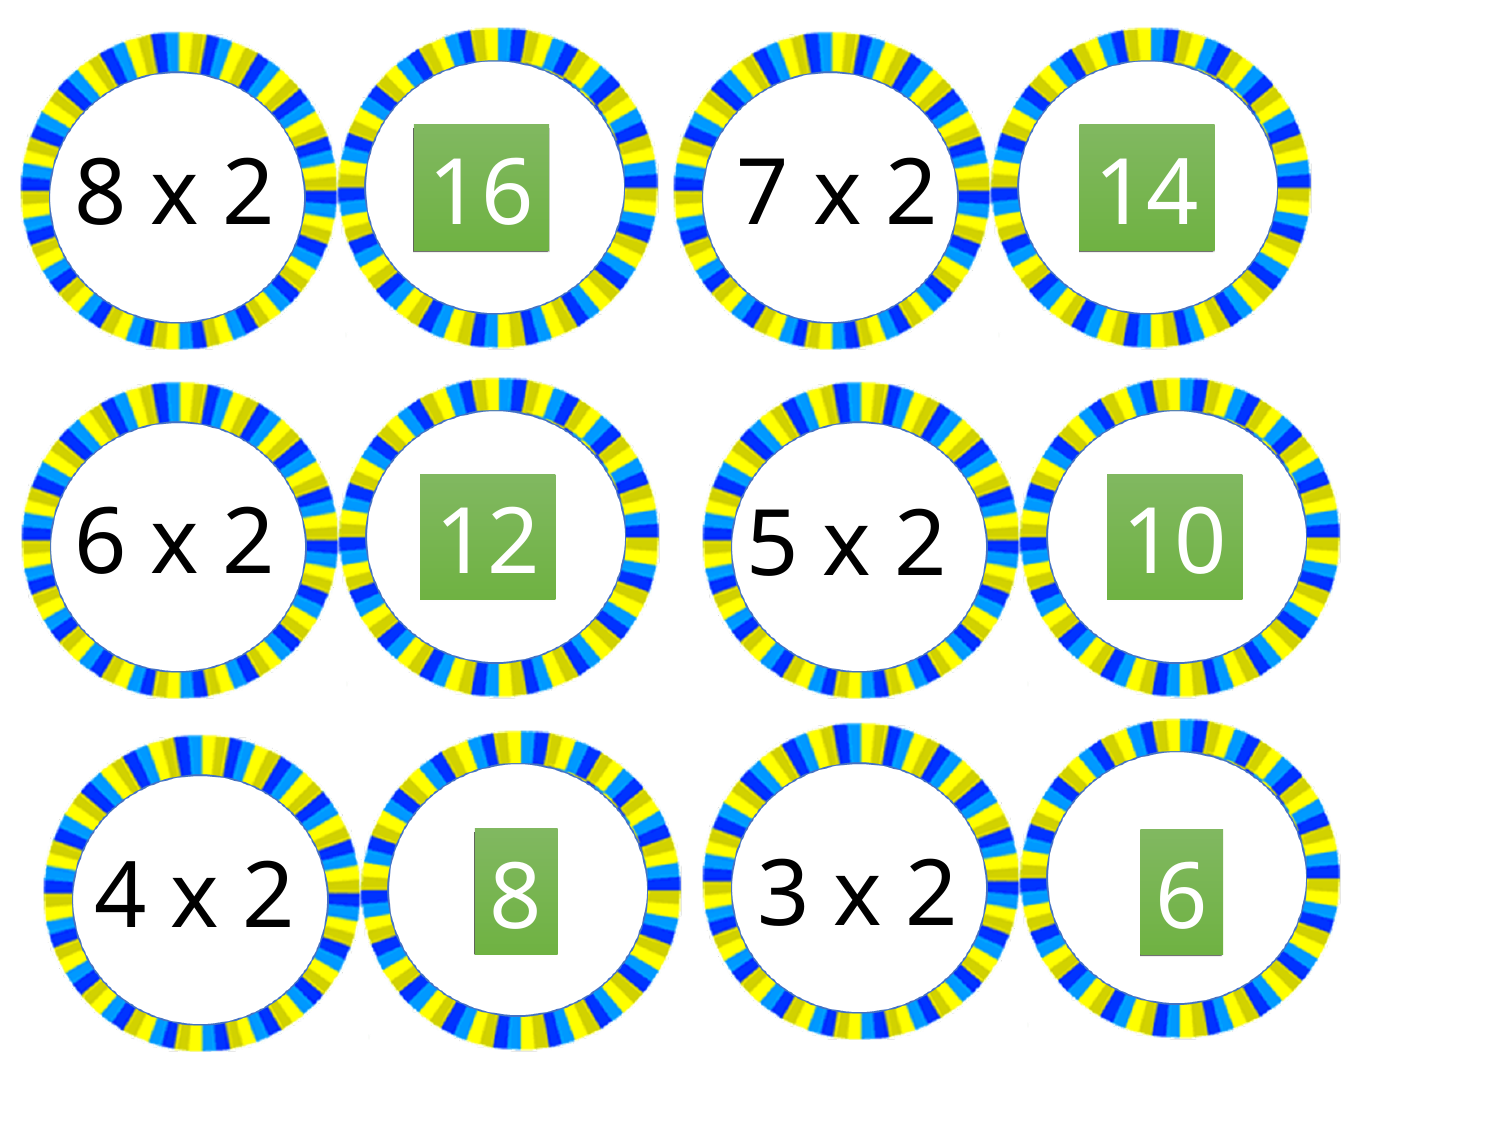

8 x 2
16
7 x 2
14
6 x 2
12
10
5 x 2
3 x 2
4 x 2
8
6